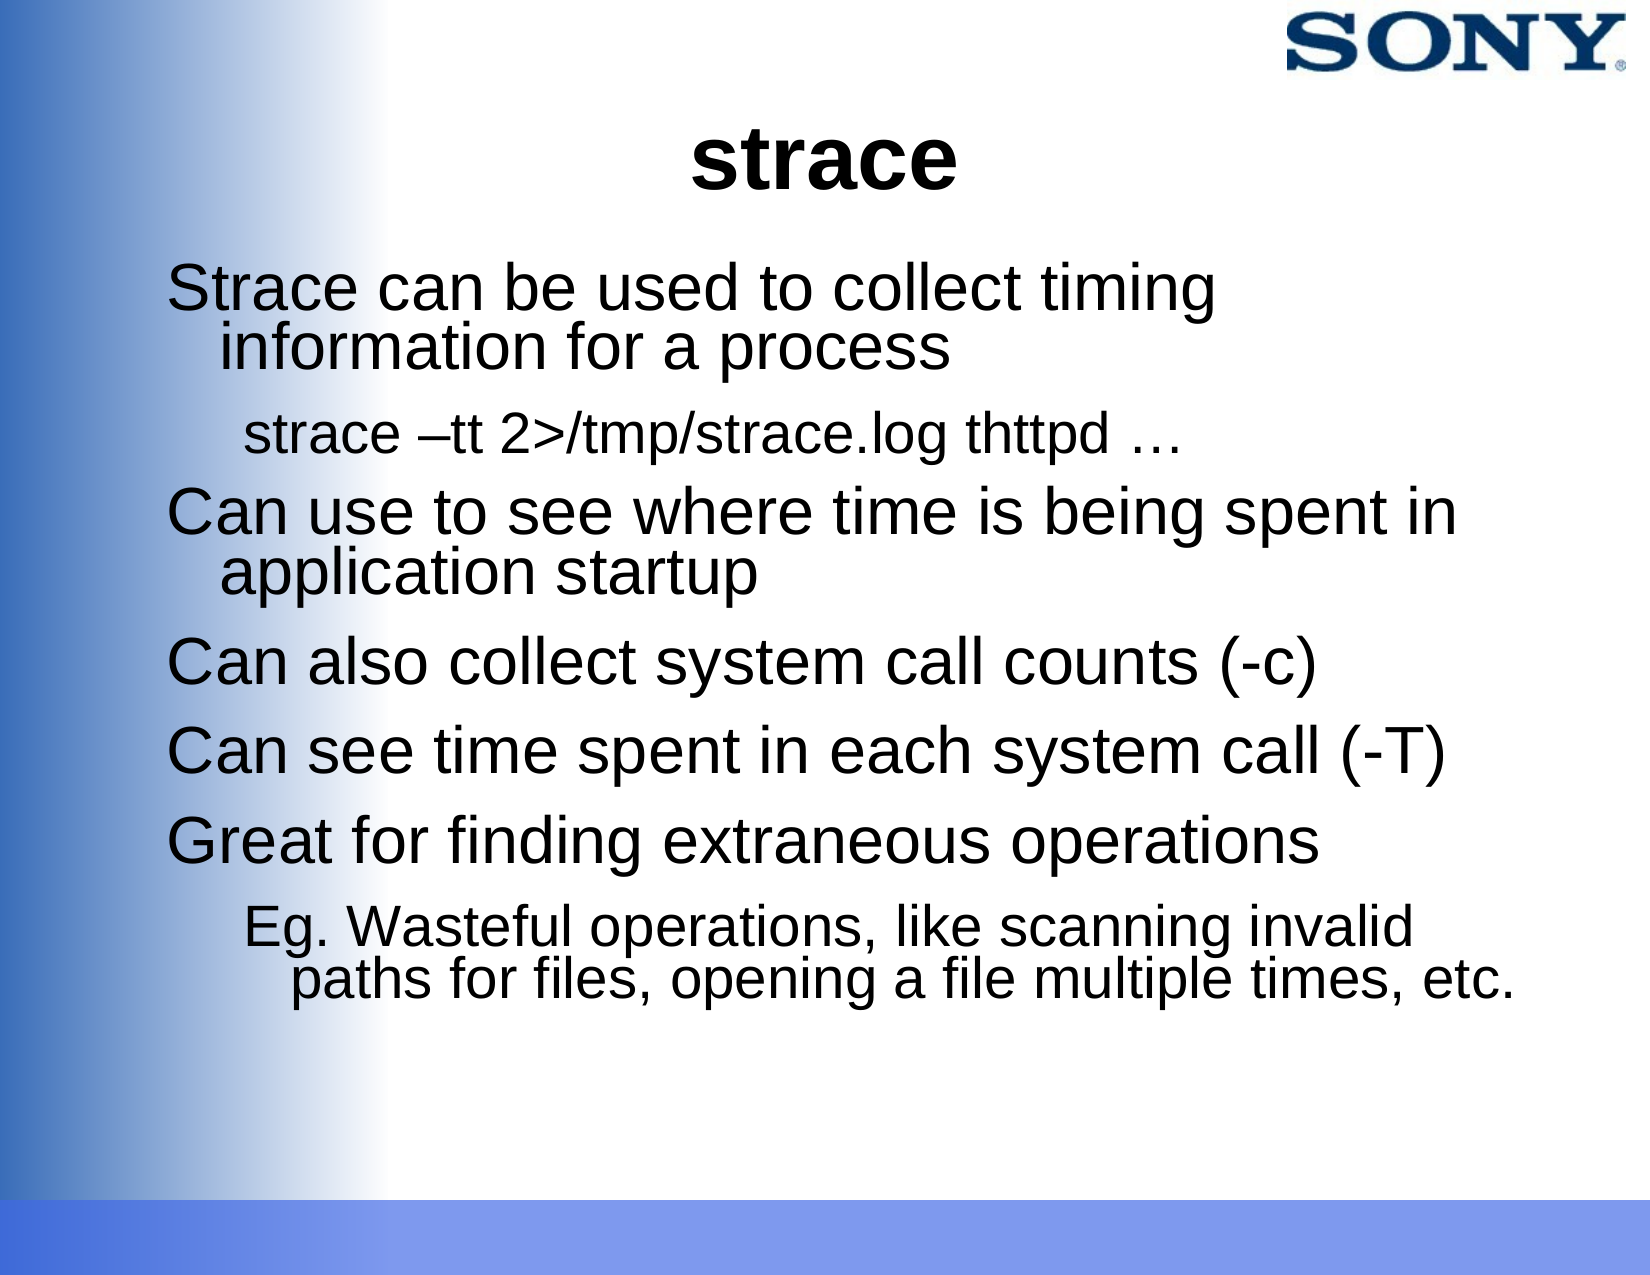

# strace
Strace can be used to collect timing information for a process
strace –tt 2>/tmp/strace.log thttpd …
Can use to see where time is being spent in application startup
Can also collect system call counts (-c)
Can see time spent in each system call (-T)
Great for finding extraneous operations
Eg. Wasteful operations, like scanning invalid paths for files, opening a file multiple times, etc.